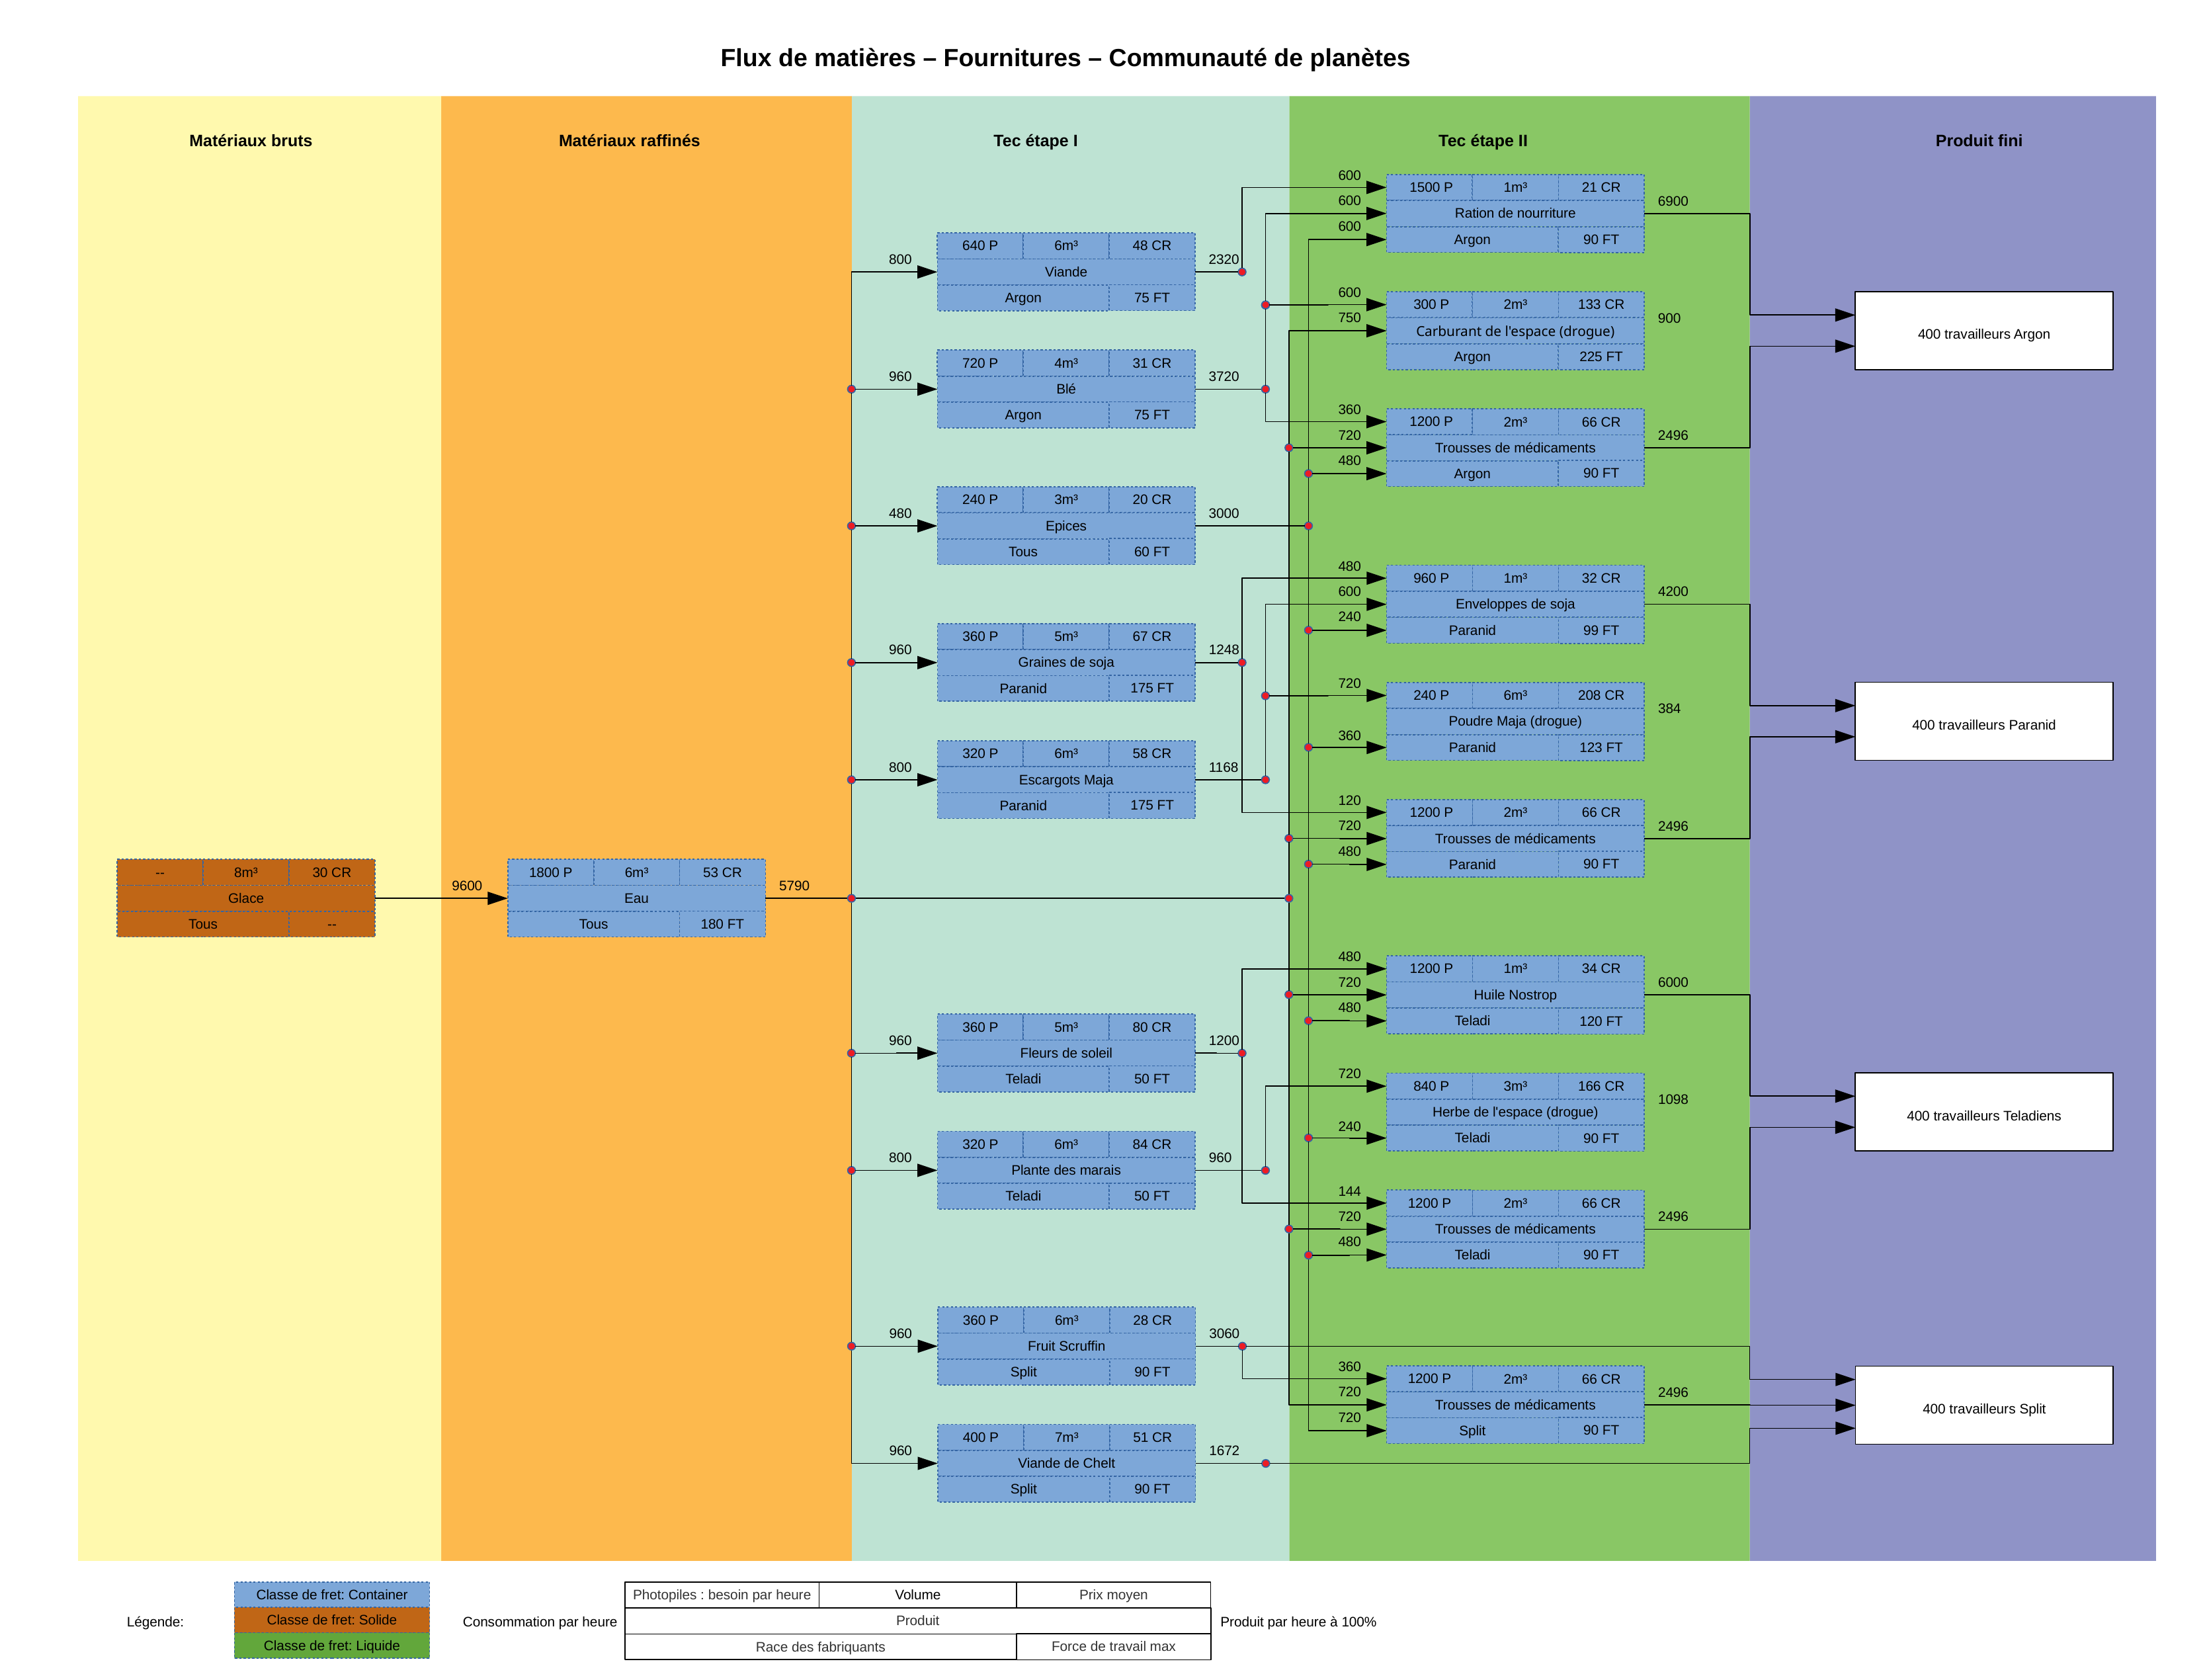

Flux de matières – Fournitures – Communauté de planètes
Matériaux bruts
Matériaux raffinés
Tec étape I
Tec étape II
Produit fini
600
 1500 P
1m³
21 CR
600
6900
Ration de nourriture
600
Argon
90 FT
640 P
6m³
48 CR
800
2320
Viande
600
75 FT
Argon
400 travailleurs Argon
 300 P
2m³
133 CR
750
900
Carburant de l'espace (drogue)
Argon
225 FT
720 P
4m³
31 CR
960
3720
Blé
360
75 FT
Argon
 1200 P
2m³
66 CR
720
2496
Trousses de médicaments
480
90 FT
Argon
240 P
3m³
20 CR
480
3000
Epices
60 FT
Tous
480
 960 P
1m³
32 CR
600
4200
Enveloppes de soja
240
Paranid
99 FT
360 P
5m³
67 CR
960
1248
Graines de soja
720
175 FT
Paranid
400 travailleurs Paranid
 240 P
6m³
208 CR
384
Poudre Maja (drogue)
360
Paranid
123 FT
320 P
6m³
58 CR
800
1168
Escargots Maja
120
175 FT
Paranid
 1200 P
2m³
66 CR
720
2496
Trousses de médicaments
480
90 FT
Paranid
--
8m³
30 CR
1800 P
6m³
53 CR
9600
5790
Glace
Eau
180 FT
Tous
--
Tous
480
 1200 P
1m³
34 CR
720
6000
Huile Nostrop
480
Teladi
120 FT
360 P
5m³
80 CR
960
1200
Fleurs de soleil
720
50 FT
Teladi
400 travailleurs Teladiens
 840 P
3m³
166 CR
1098
Herbe de l'espace (drogue)
240
Teladi
90 FT
320 P
6m³
84 CR
800
960
Plante des marais
144
50 FT
Teladi
1200 P
2m³
66 CR
720
2496
Trousses de médicaments
480
90 FT
Teladi
360 P
6m³
28 CR
960
3060
Fruit Scruffin
360
90 FT
Split
1200 P
2m³
66 CR
400 travailleurs Split
720
2496
Trousses de médicaments
720
90 FT
Split
400 P
7m³
51 CR
960
1672
Viande de Chelt
90 FT
Split
Classe de fret: Container
Photopiles : besoin par heure
Volume
Prix moyen
Classe de fret: Solide
Produit
Légende:
Consommation par heure
Produit par heure à 100%
Classe de fret: Liquide
Force de travail max
Race des fabriquants